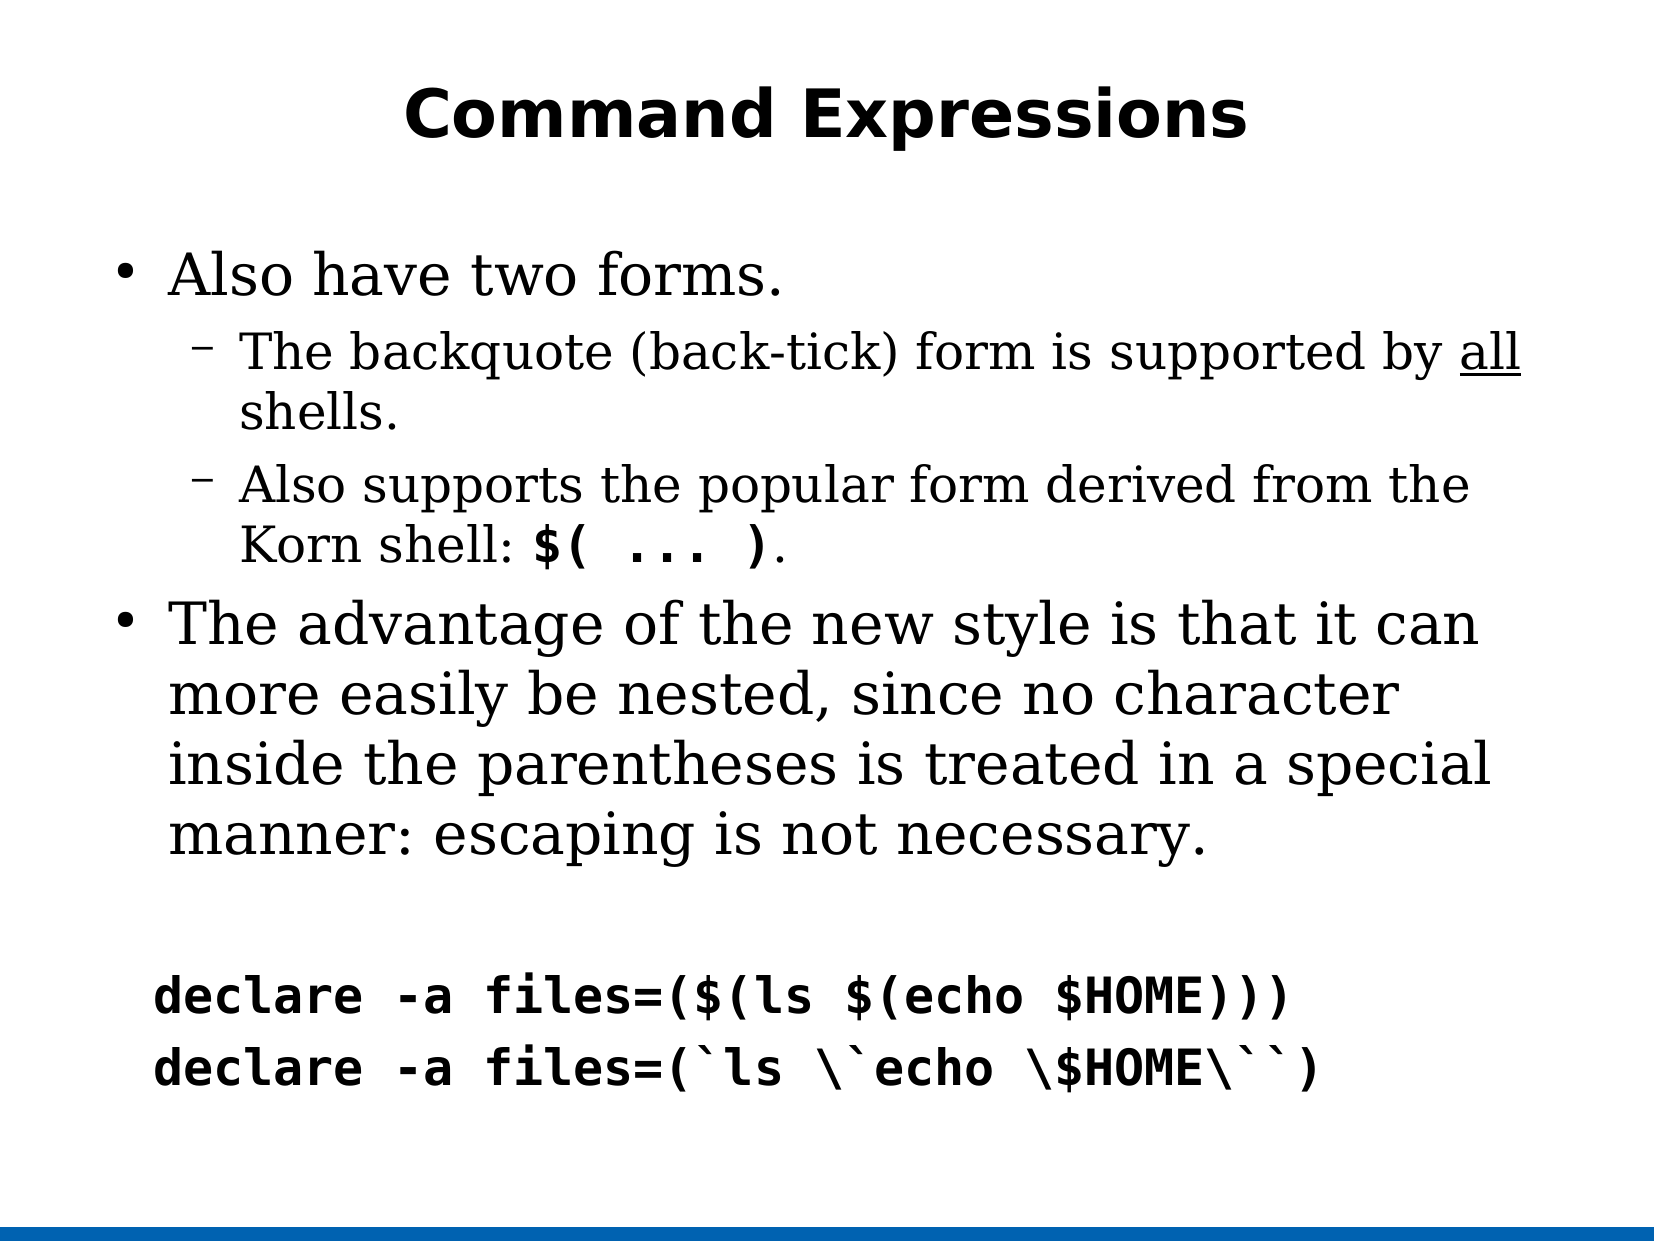

# Command Expressions
Also have two forms.
The backquote (back-tick) form is supported by all shells.
Also supports the popular form derived from the Korn shell: $( ... ).
The advantage of the new style is that it can more easily be nested, since no character inside the parentheses is treated in a special manner: escaping is not necessary.
	declare -a files=($(ls $(echo $HOME)))
	declare -a files=(`ls \`echo \$HOME\``)